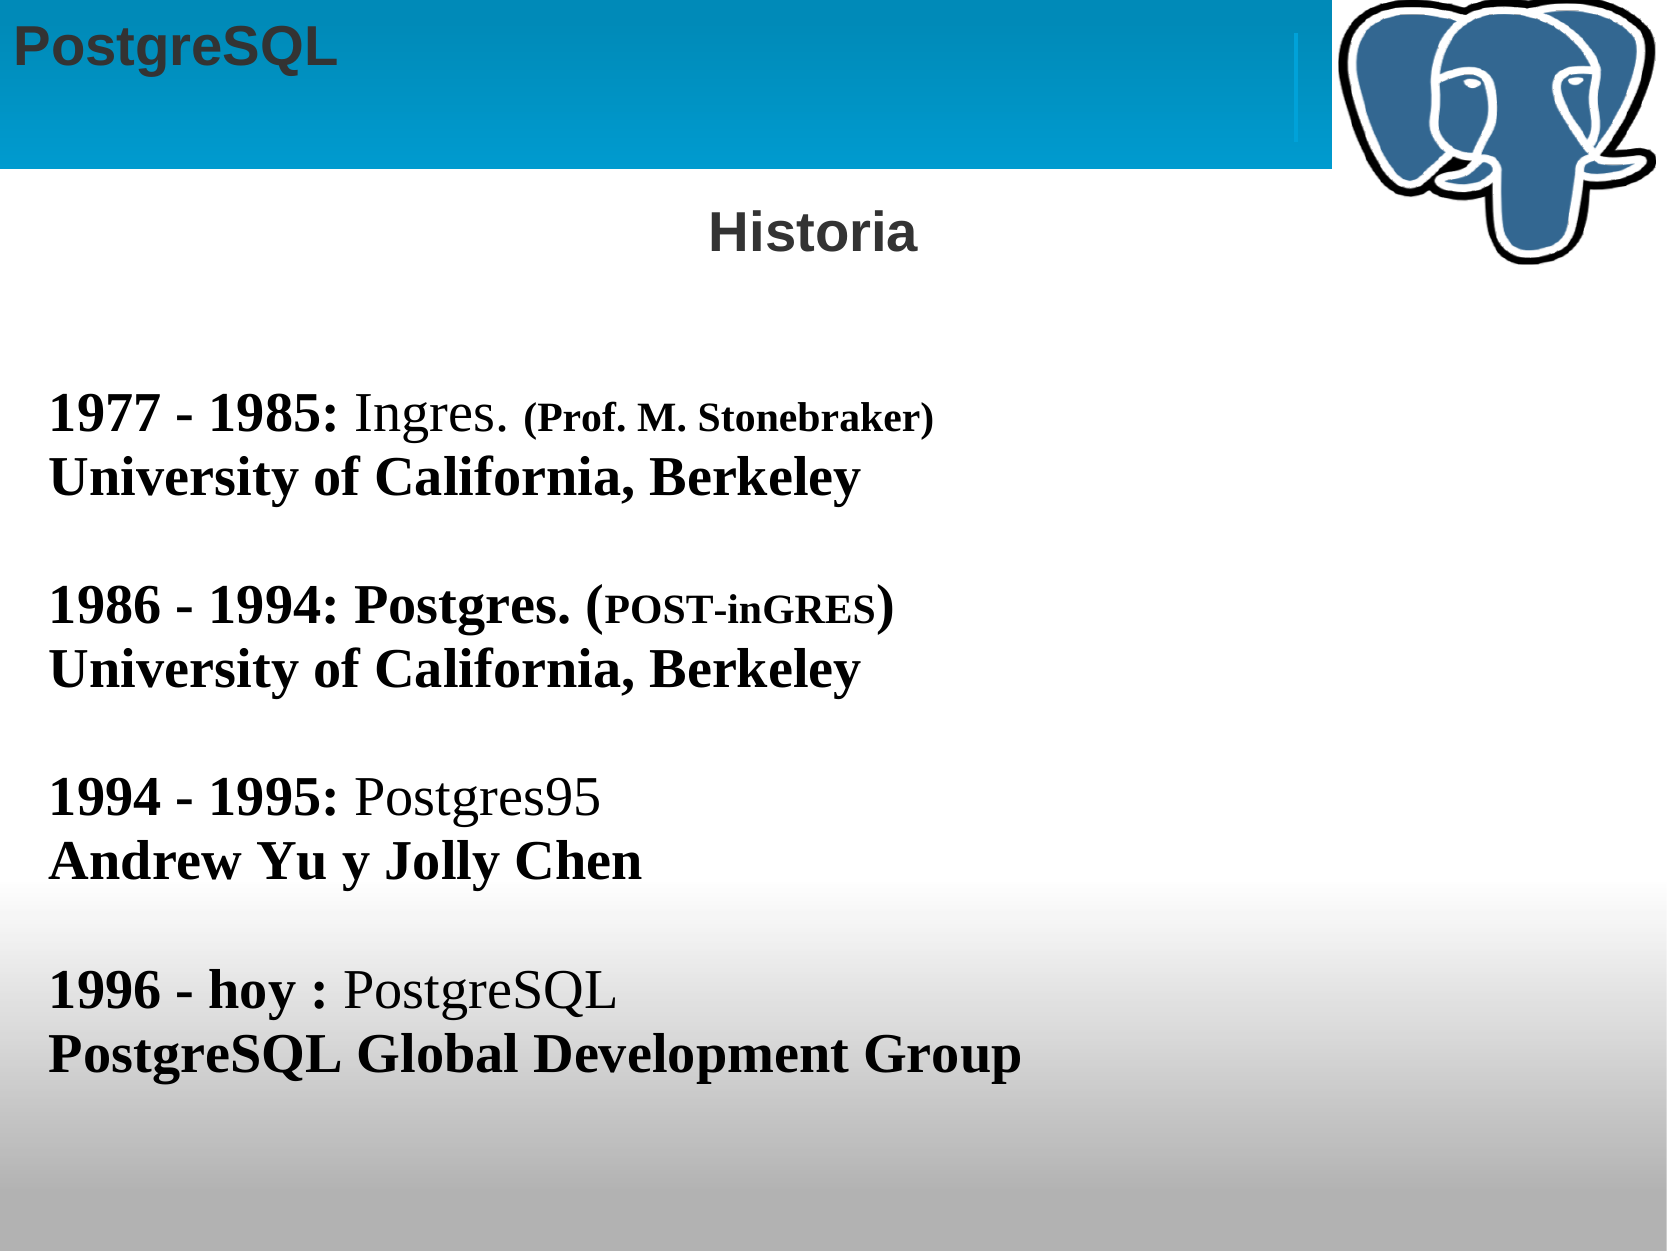

PostgreSQL
Historia
1977 - 1985: Ingres. (Prof. M. Stonebraker)
University of California, Berkeley
1986 - 1994: Postgres. (POST-inGRES)
University of California, Berkeley
1994 - 1995: Postgres95
Andrew Yu y Jolly Chen
1996 - hoy : PostgreSQL
PostgreSQL Global Development Group